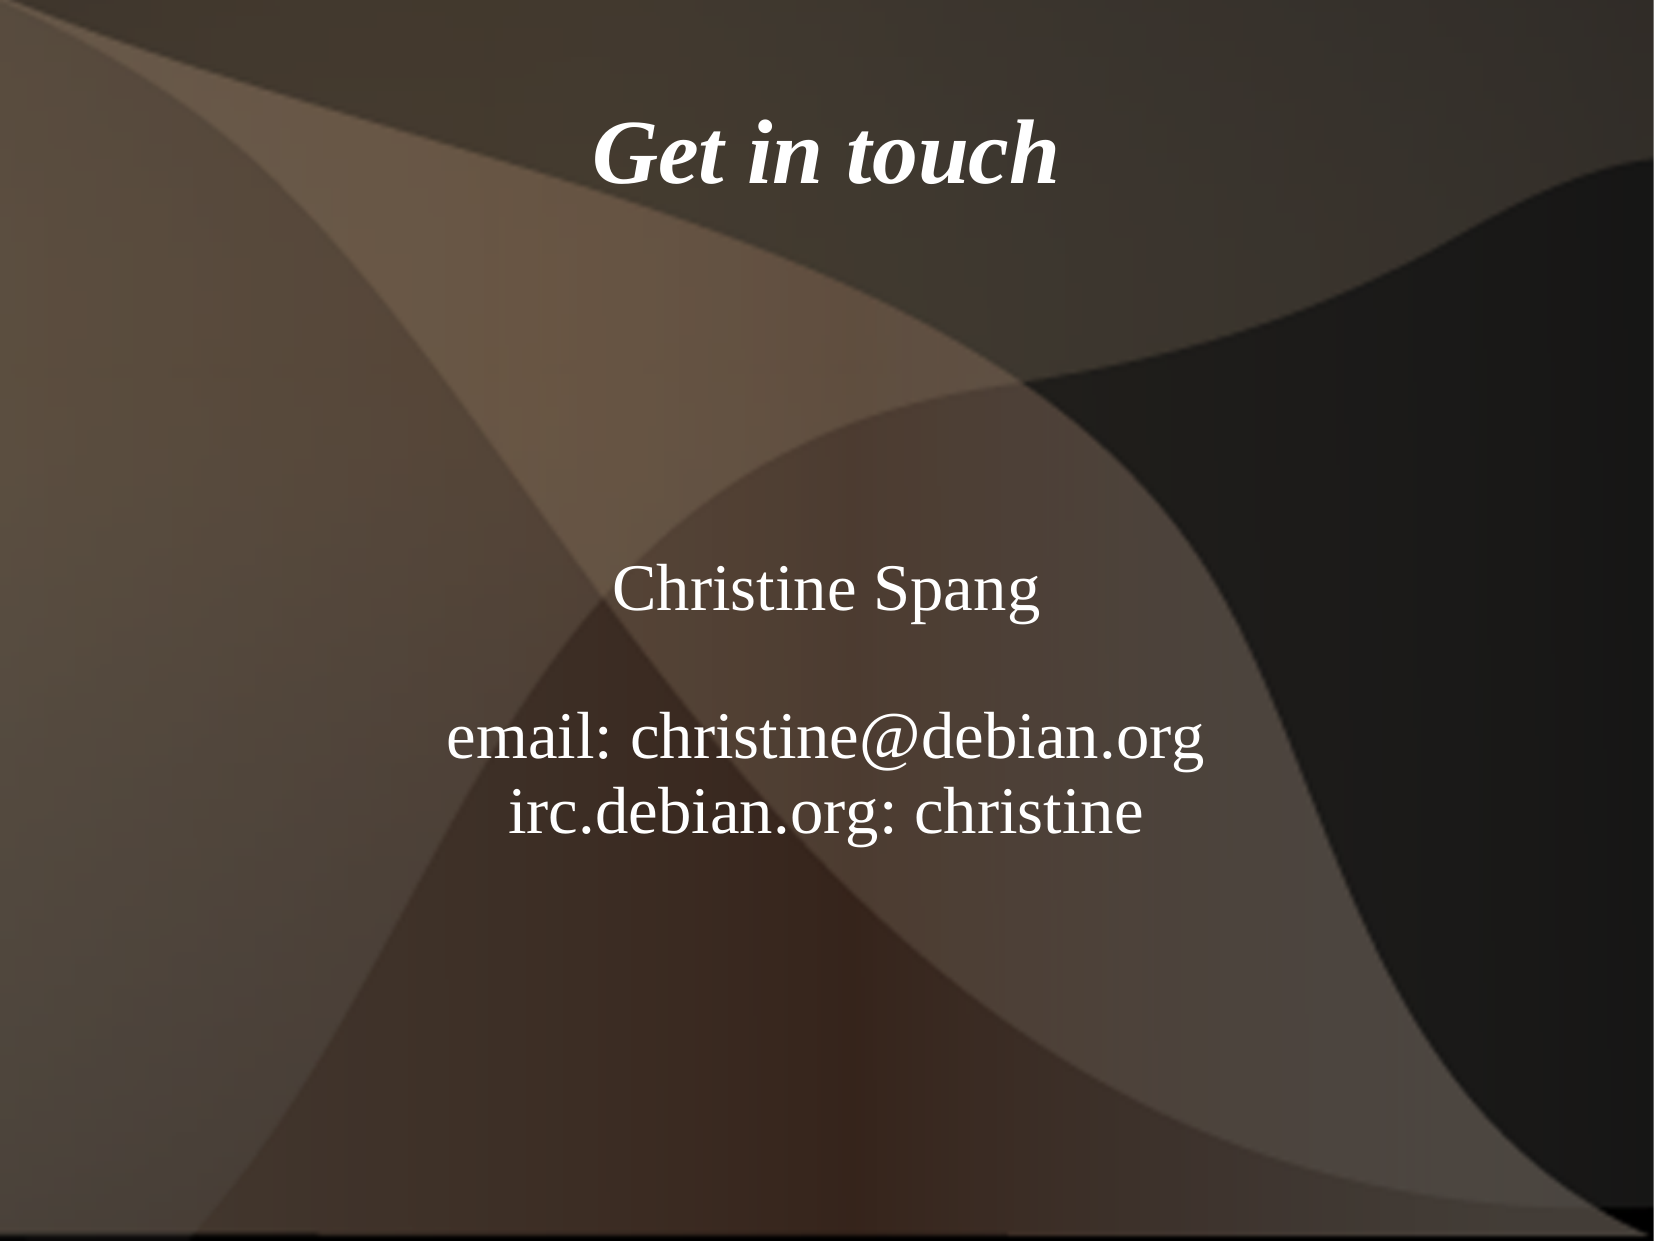

# Get in touch
Christine Spang
email: christine@debian.org
irc.debian.org: christine